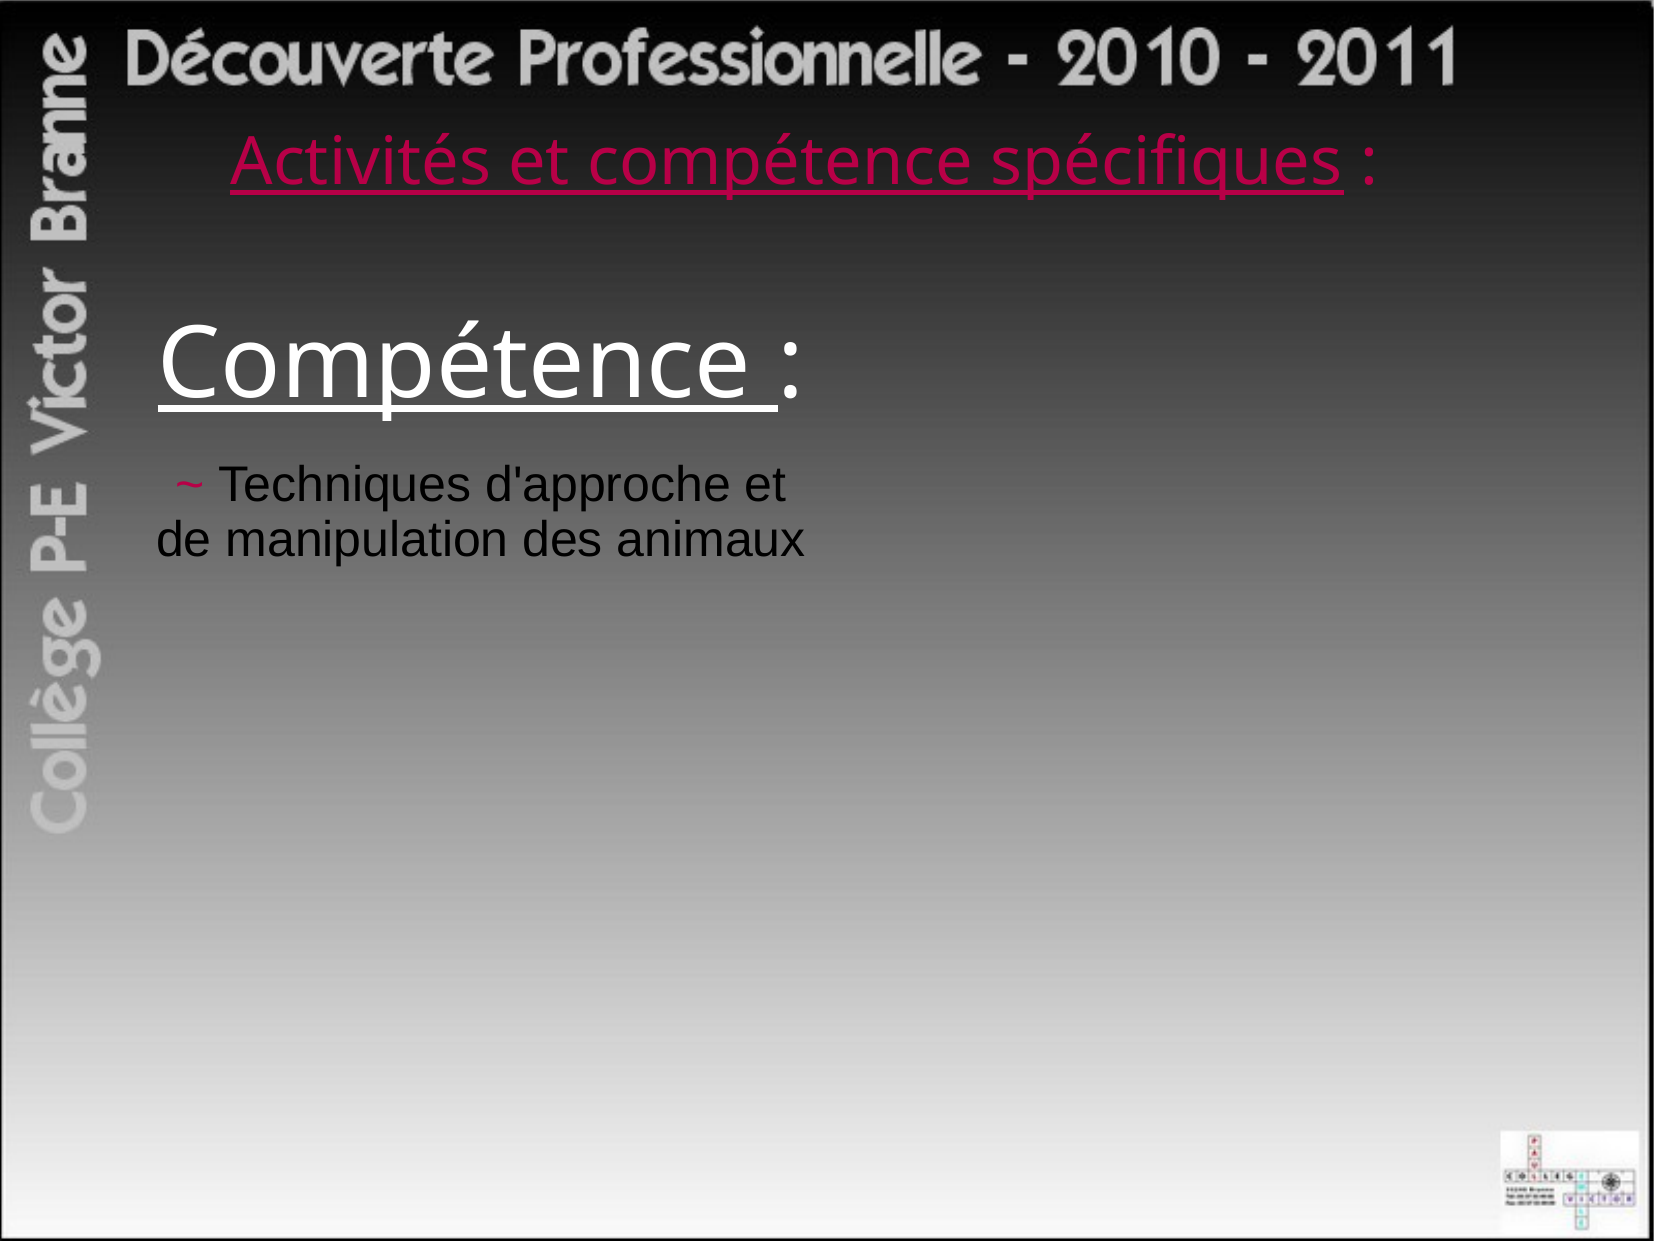

# Activités et compétence spécifiques :
Compétence :
~ Techniques d'approche et de manipulation des animaux